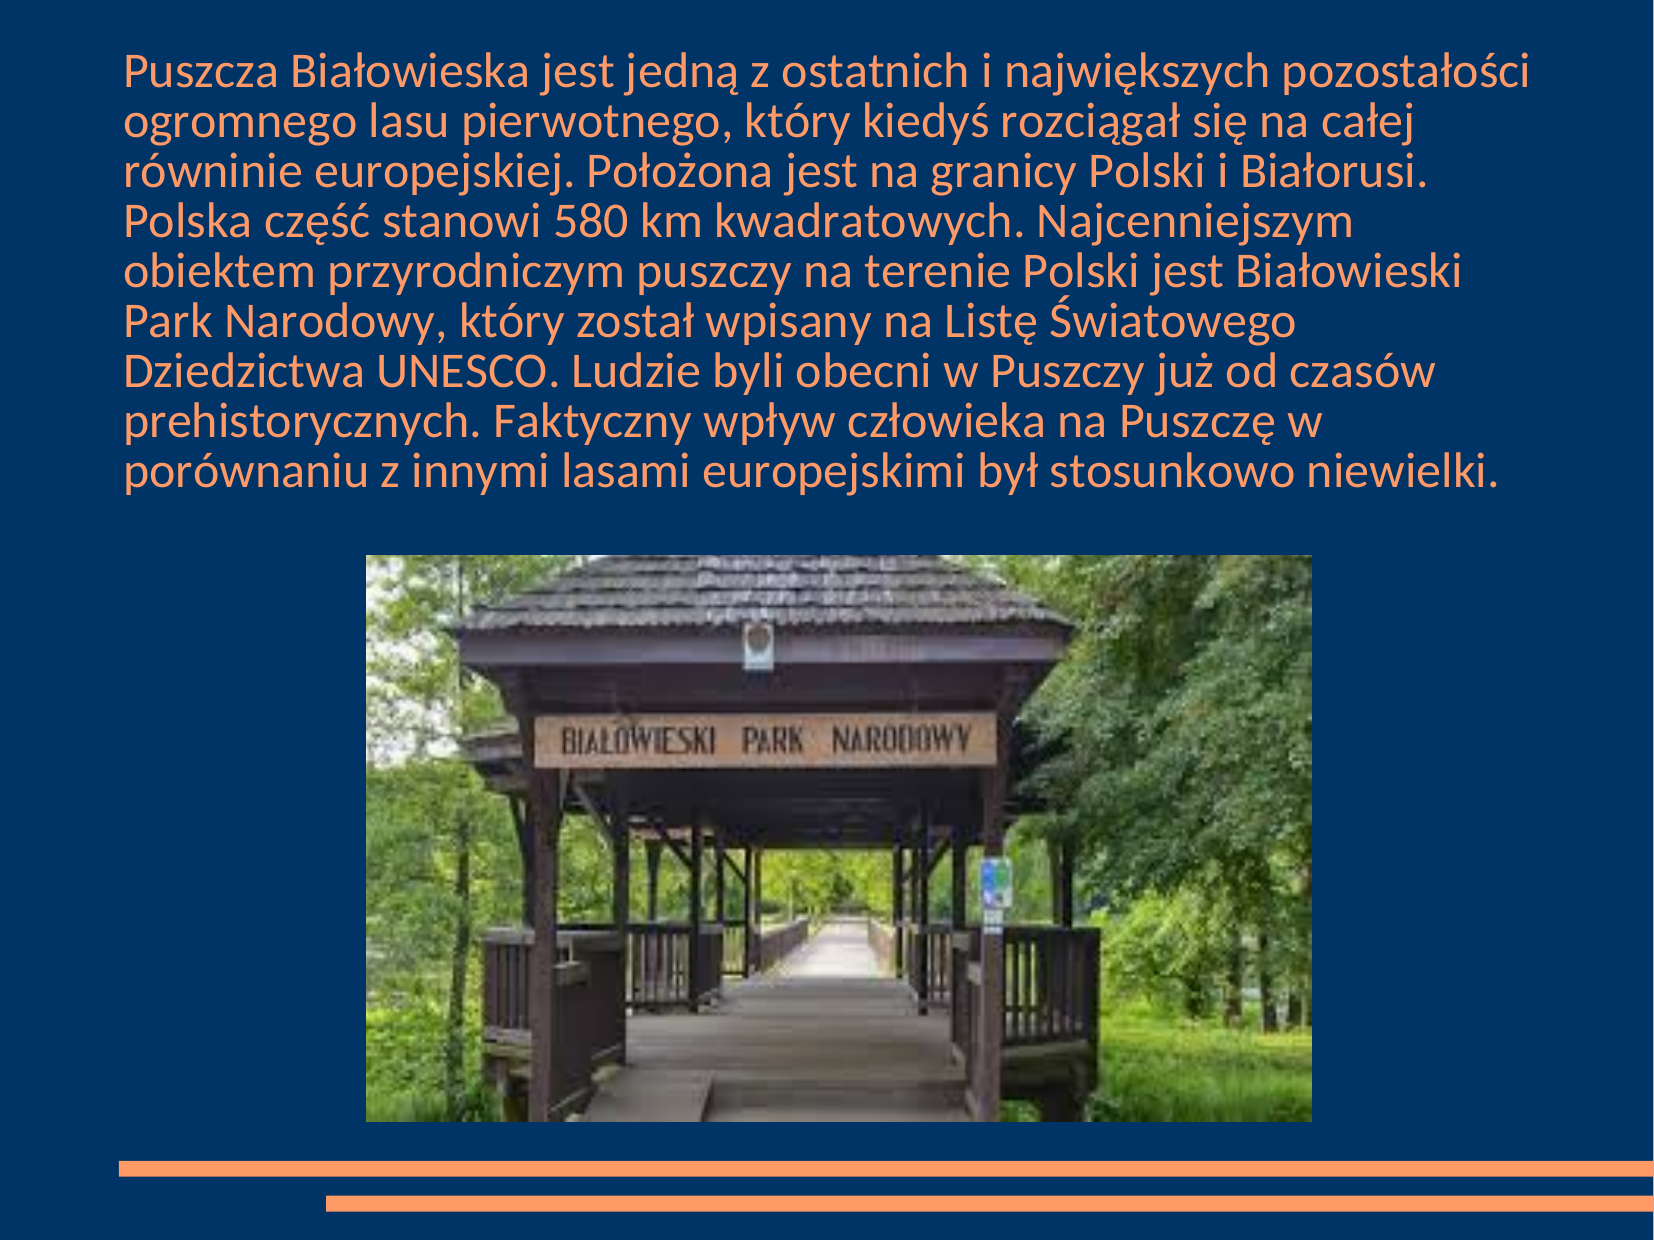

# Puszcza Białowieska jest jedną z ostatnich i największych pozostałości ogromnego lasu pierwotnego, który kiedyś rozciągał się na całej równinie europejskiej. Położona jest na granicy Polski i Białorusi. Polska część stanowi 580 km kwadratowych. Najcenniejszym obiektem przyrodniczym puszczy na terenie Polski jest Białowieski Park Narodowy, który został wpisany na Listę Światowego Dziedzictwa UNESCO. Ludzie byli obecni w Puszczy już od czasów prehistorycznych. Faktyczny wpływ człowieka na Puszczę w porównaniu z innymi lasami europejskimi był stosunkowo niewielki.